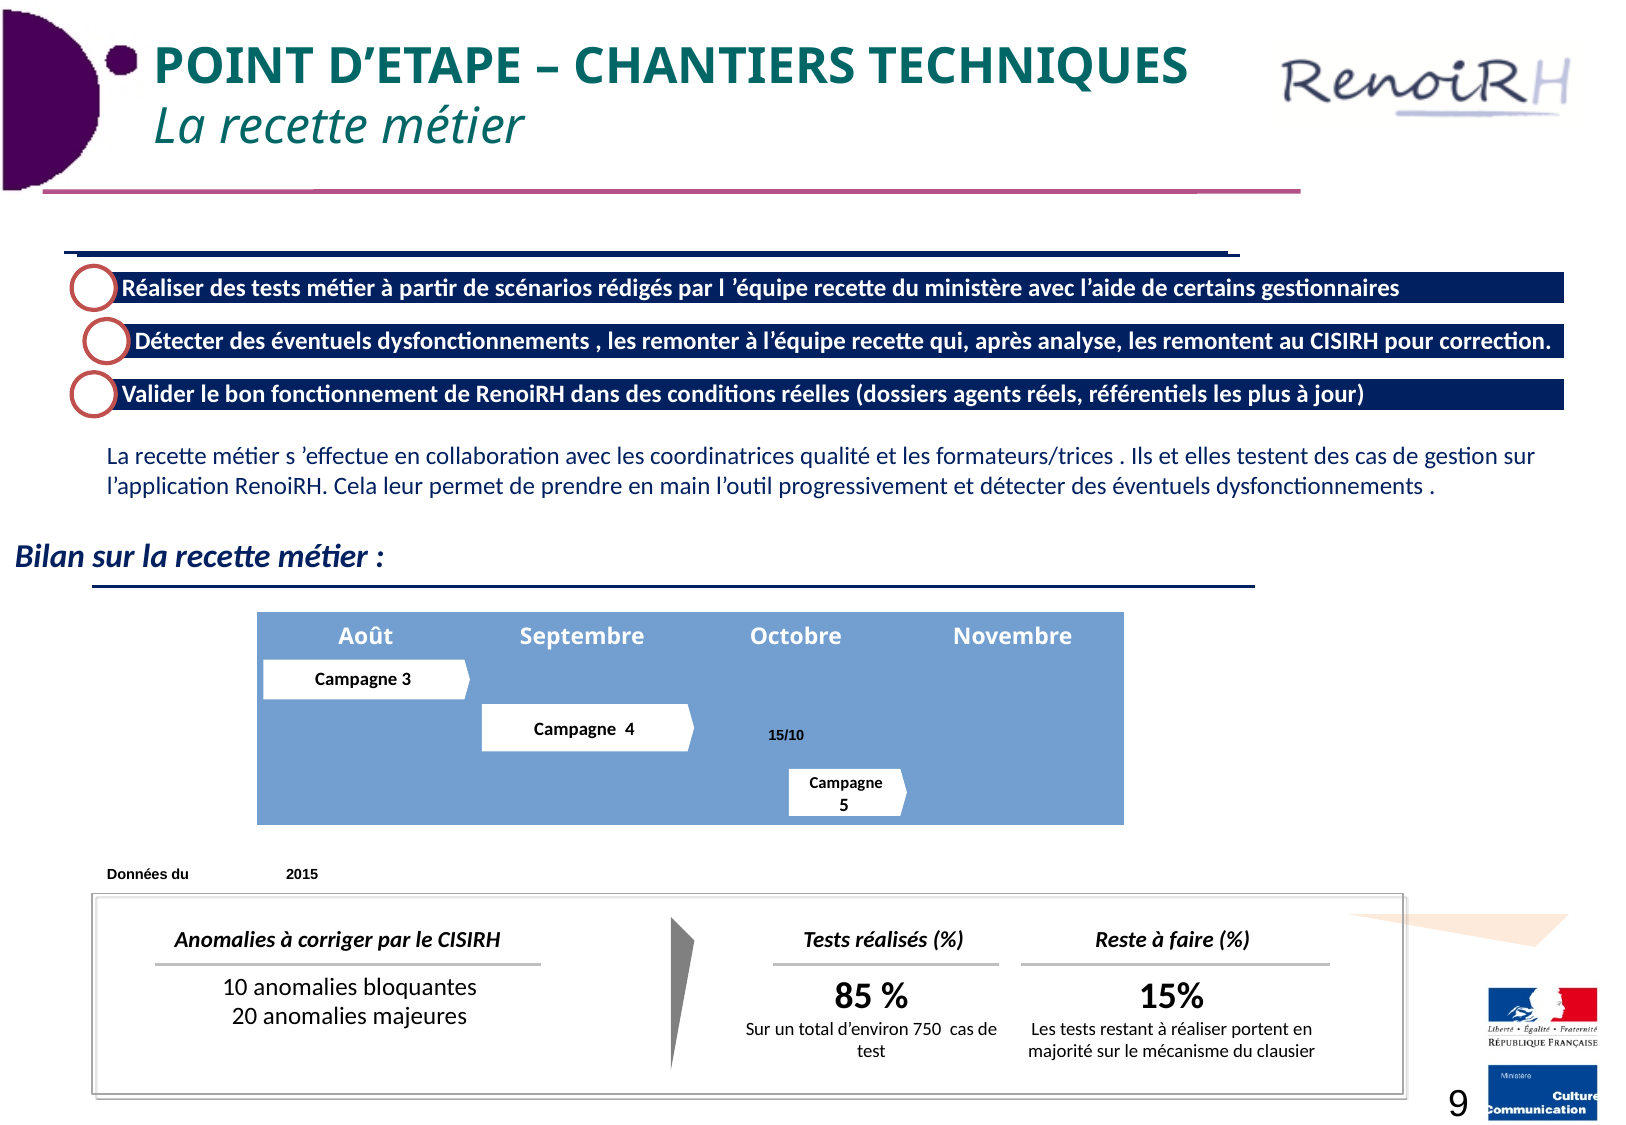

POINT D’ETAPE – CHANTIERS TECHNIQUES
La recette métier
Réaliser des tests métier à partir de scénarios rédigés par l ’équipe recette du ministère avec l’aide de certains gestionnaires
Détecter des éventuels dysfonctionnements , les remonter à l’équipe recette qui, après analyse, les remontent au CISIRH pour correction.
Valider le bon fonctionnement de RenoiRH dans des conditions réelles (dossiers agents réels, référentiels les plus à jour)
La recette métier s ’effectue en collaboration avec les coordinatrices qualité et les formateurs/trices . Ils et elles testent des cas de gestion sur l’application RenoiRH. Cela leur permet de prendre en main l’outil progressivement et détecter des éventuels dysfonctionnements .
Bilan sur la recette métier :
| Août | Septembre | Octobre | Novembre |
| --- | --- | --- | --- |
| | | | |
Campagne 3
Campagne 4
15/10
Campagne 5
Données du 9 septembre 2015
Anomalies à corriger par le CISIRH
Tests réalisés (%)
Reste à faire (%)
10 anomalies bloquantes
20 anomalies majeures
85 %
Sur un total d’environ 750 cas de test
15%
Les tests restant à réaliser portent en majorité sur le mécanisme du clausier